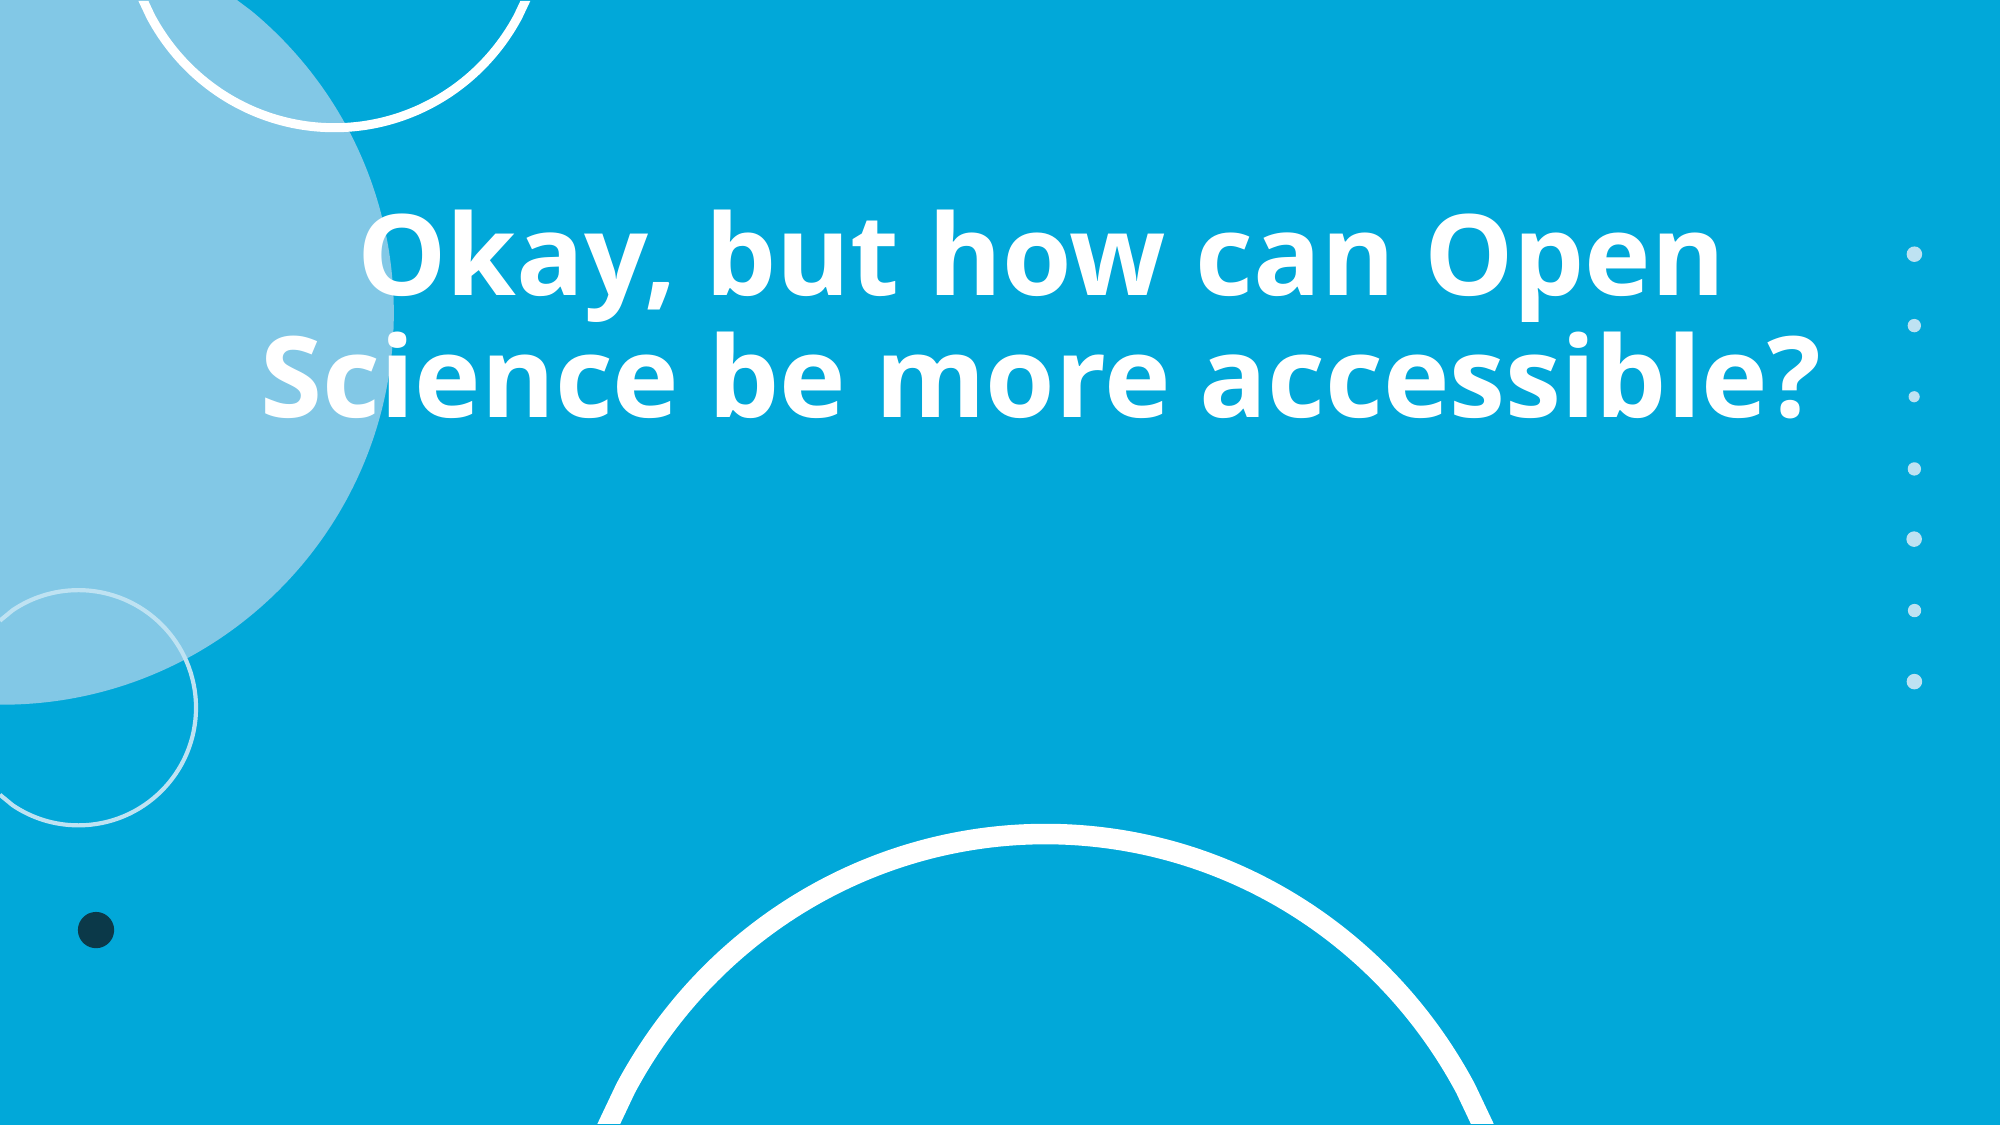

# Okay, but how can Open Science be more accessible?